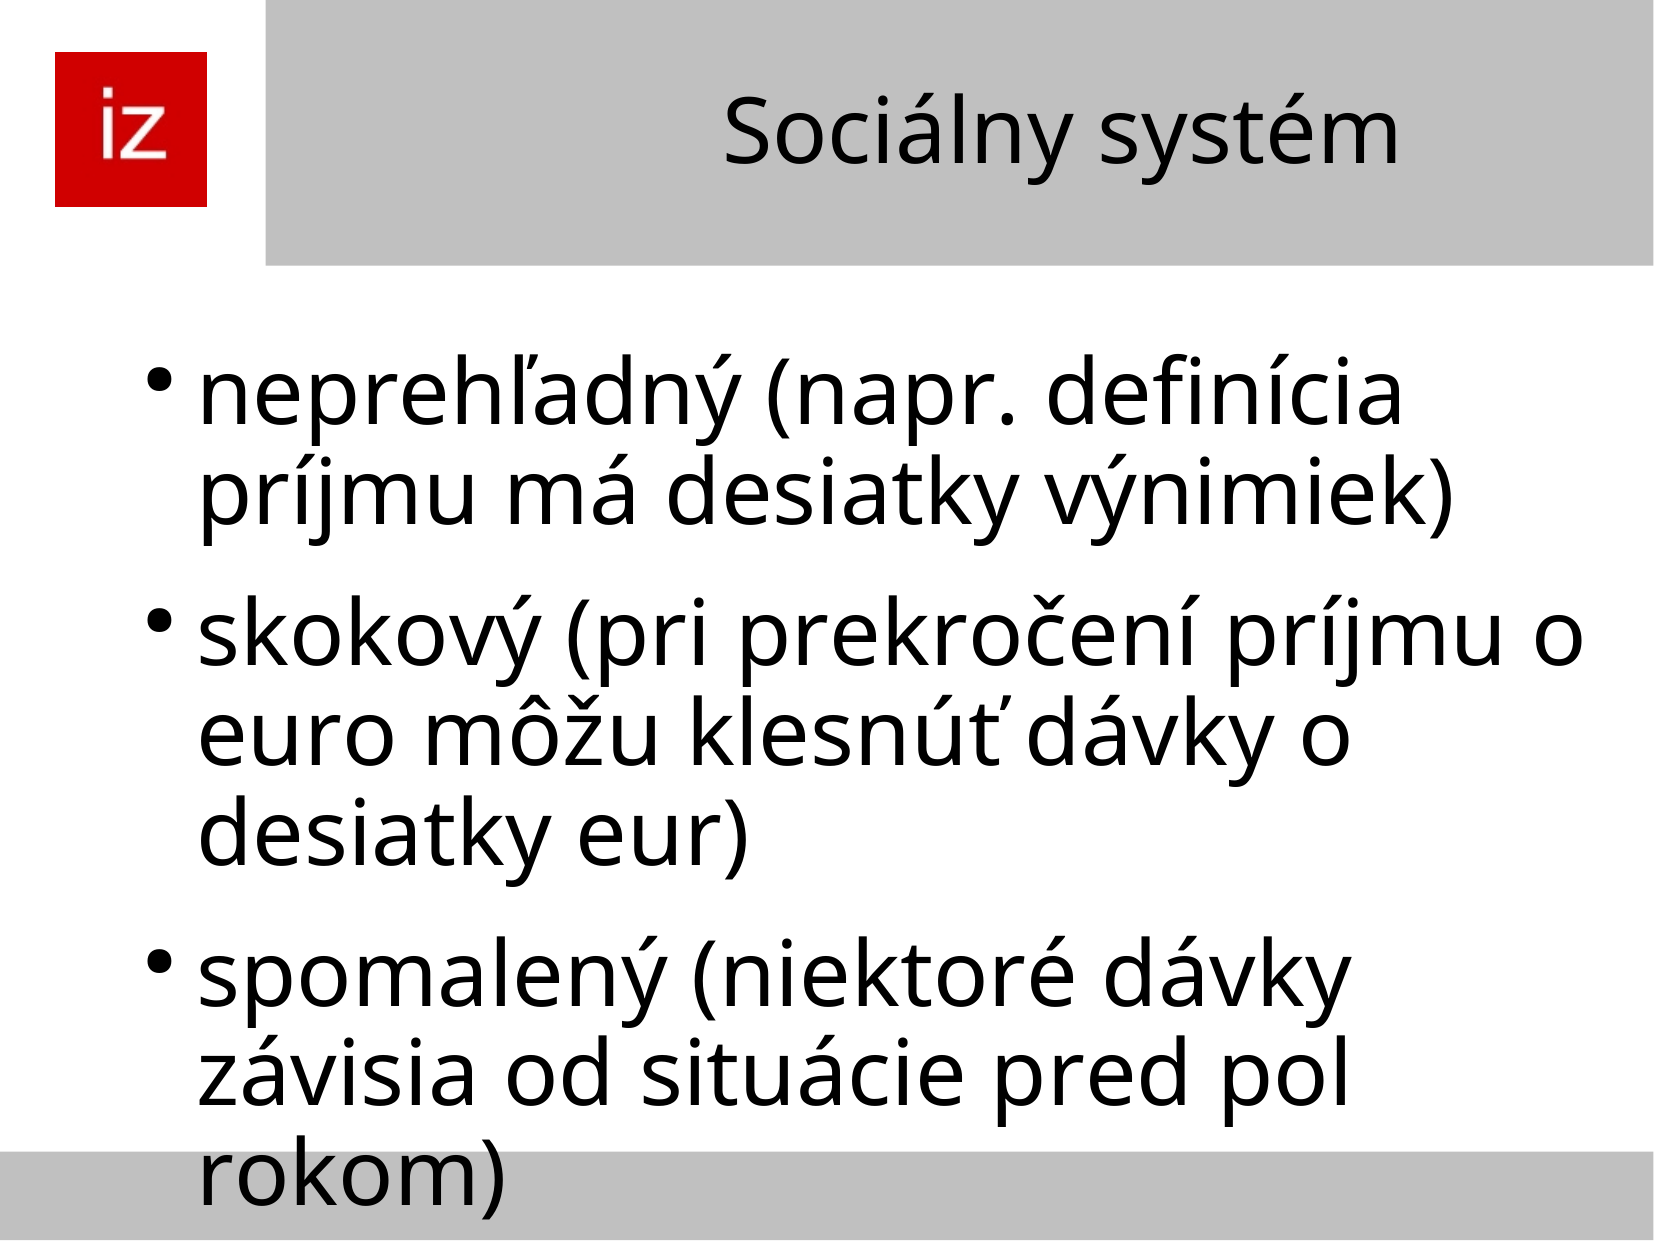

# Sociálny systém
neprehľadný (napr. definícia príjmu má desiatky výnimiek)
skokový (pri prekročení príjmu o euro môžu klesnúť dávky o desiatky eur)
spomalený (niektoré dávky závisia od situácie pred pol rokom)
iba formálne zásluhový
…